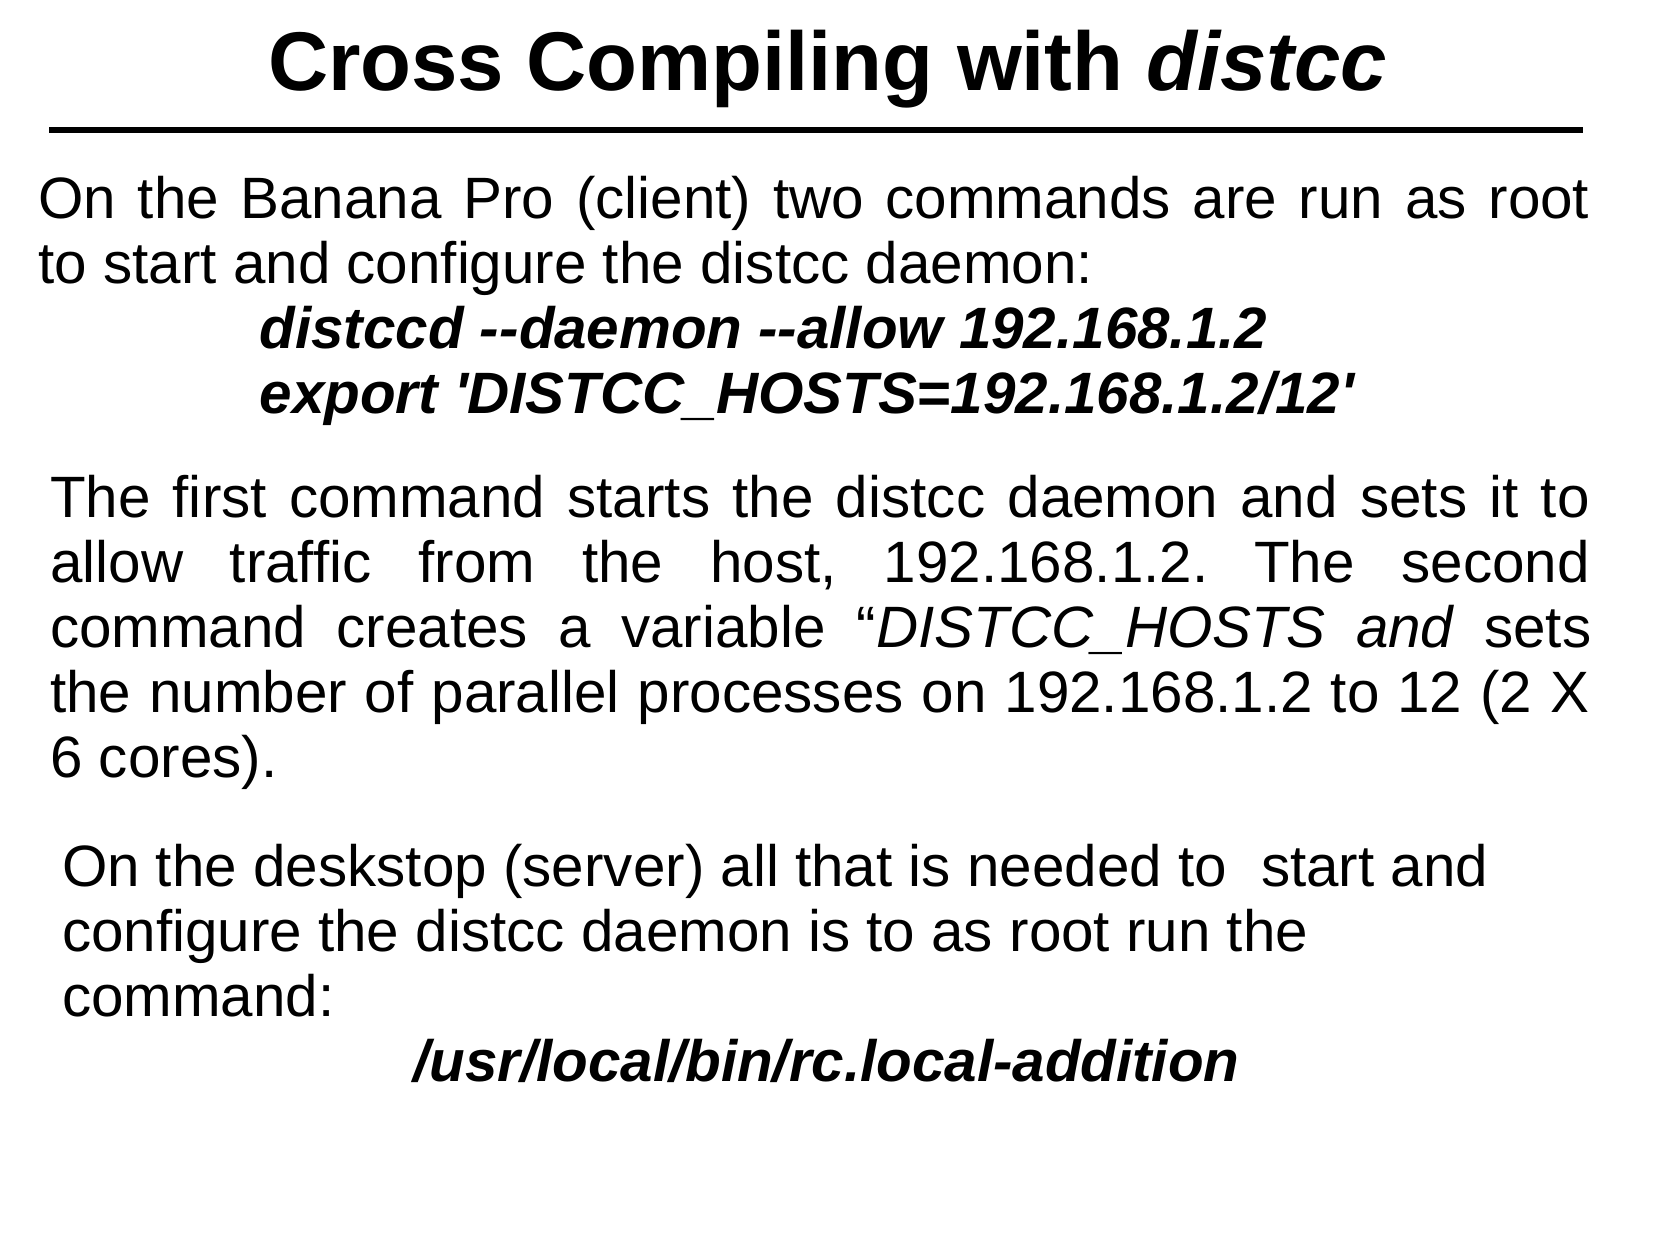

Cross Compiling with distcc
On the Banana Pro (client) two commands are run as root to start and configure the distcc daemon:
			distccd --daemon --allow 192.168.1.2
			export 'DISTCC_HOSTS=192.168.1.2/12'
The first command starts the distcc daemon and sets it to allow traffic from the host, 192.168.1.2. The second command creates a variable “DISTCC_HOSTS and sets the number of parallel processes on 192.168.1.2 to 12 (2 X 6 cores).
On the deskstop (server) all that is needed to start and configure the distcc daemon is to as root run the command:
/usr/local/bin/rc.local-addition